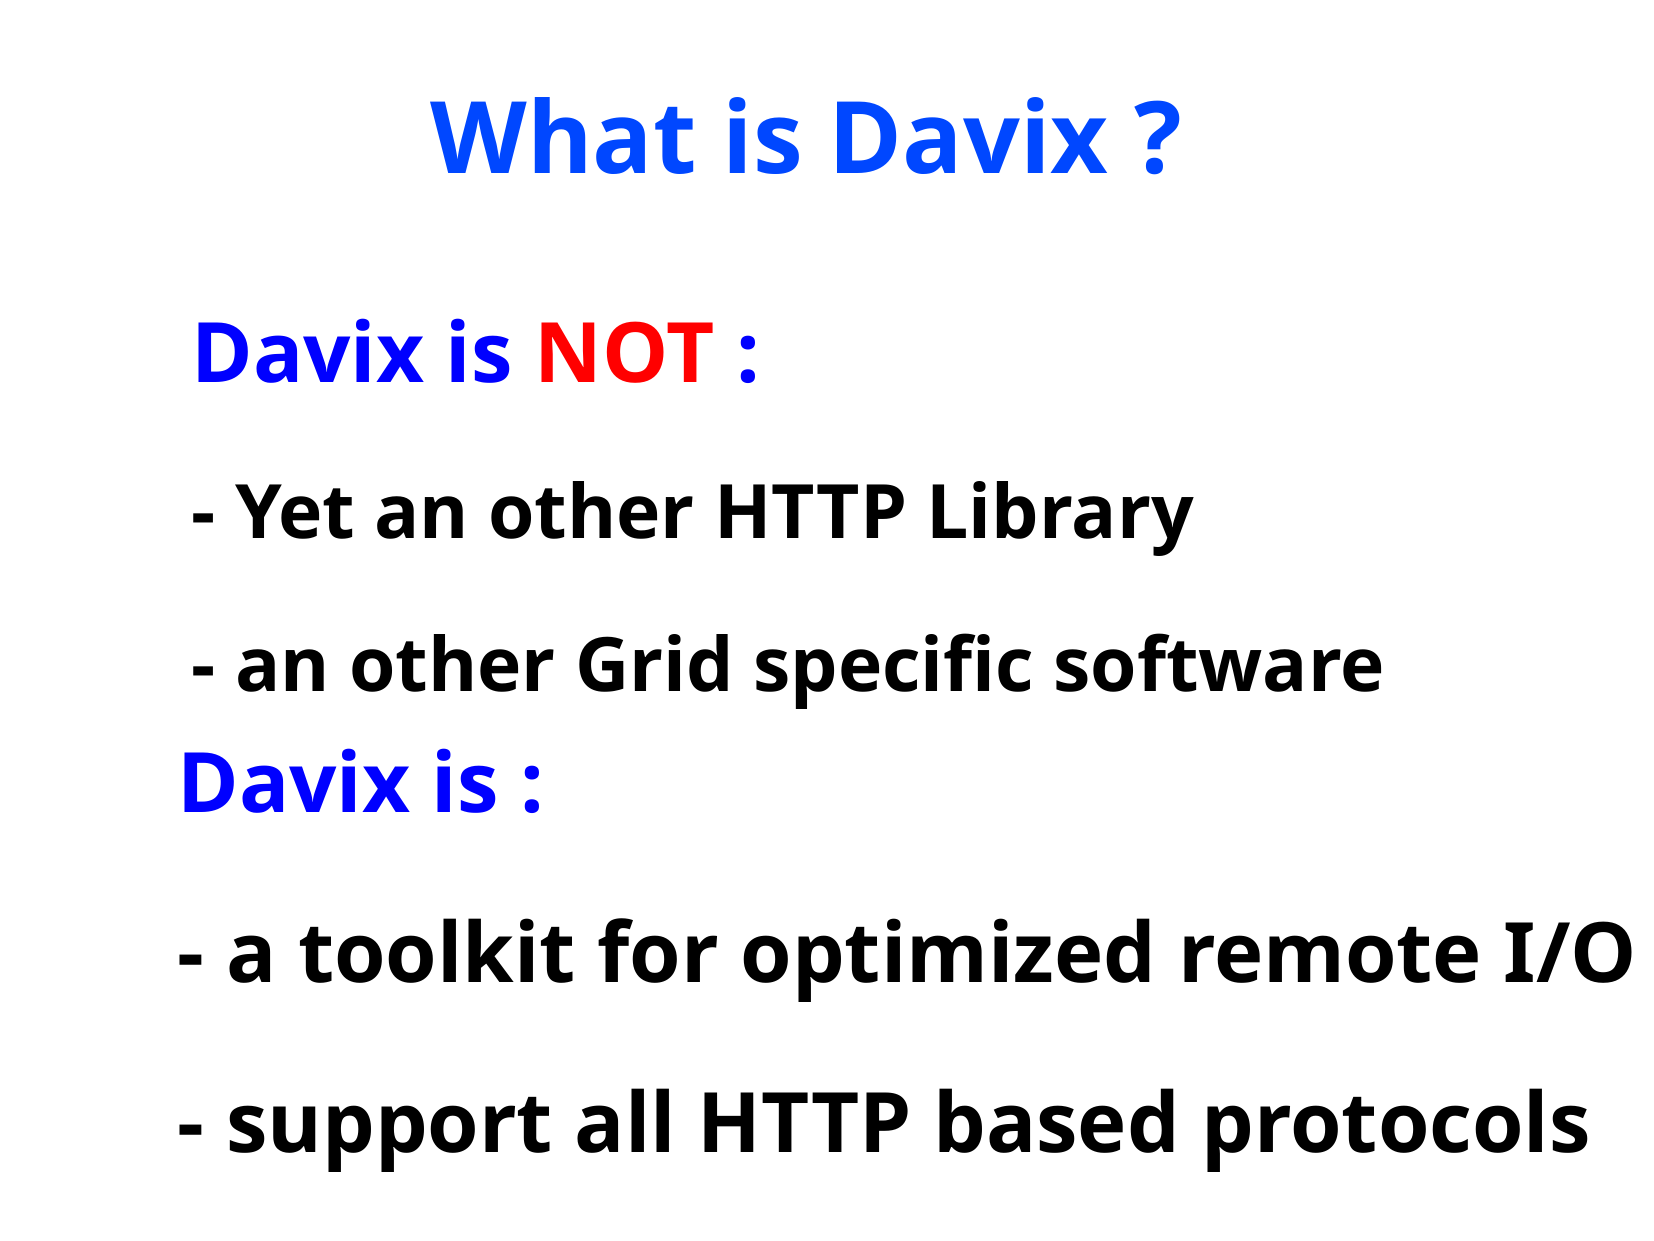

What is Davix ?
Davix is NOT :
- Yet an other HTTP Library
- an other Grid specific software
Davix is :
- a toolkit for optimized remote I/O
- support all HTTP based protocols
				→ S3 / WebDav / (CDMI ? )